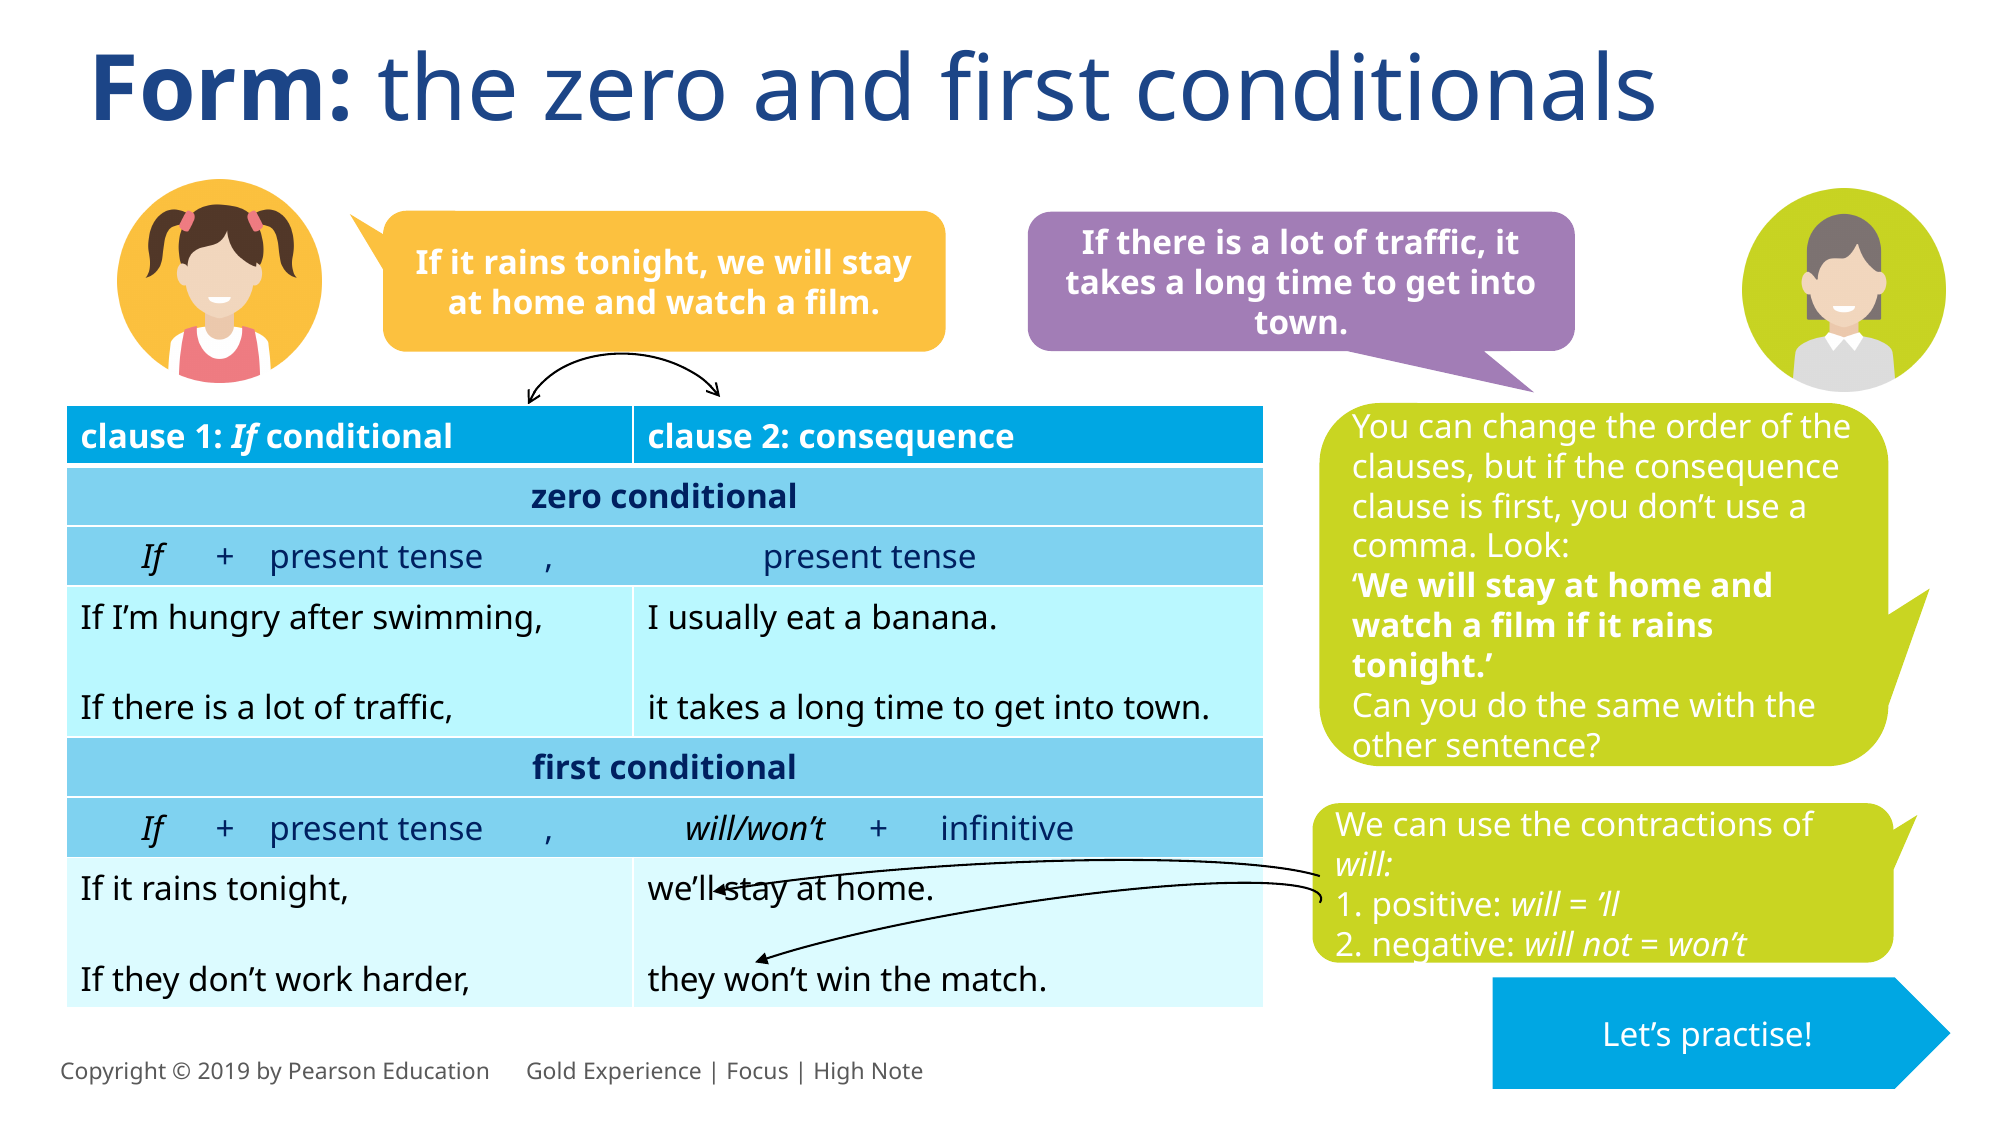

# Form: the zero and first conditionals
If it rains tonight, we will stay at home and watch a film.
If there is a lot of traffic, it takes a long time to get into town.
You can change the order of the clauses, but if the consequence clause is first, you don’t use a comma. Look:
‘We will stay at home and watch a film if it rains tonight.’
Can you do the same with the other sentence?
| clause 1: If conditional | clause 2: consequence |
| --- | --- |
| zero conditional | |
| If + present tense , present tense | |
| If I’m hungry after swimming, If there is a lot of traffic, | I usually eat a banana. it takes a long time to get into town. |
| first conditional | |
| If + present tense , will/won’t + infinitive | |
| If it rains tonight, If they don’t work harder, | we’ll stay at home. they won’t win the match. |
We can use the contractions of will:
1. positive: will = ’ll
2. negative: will not = won’t
Let’s practise!
Copyright © 2019 by Pearson Education      Gold Experience | Focus | High Note